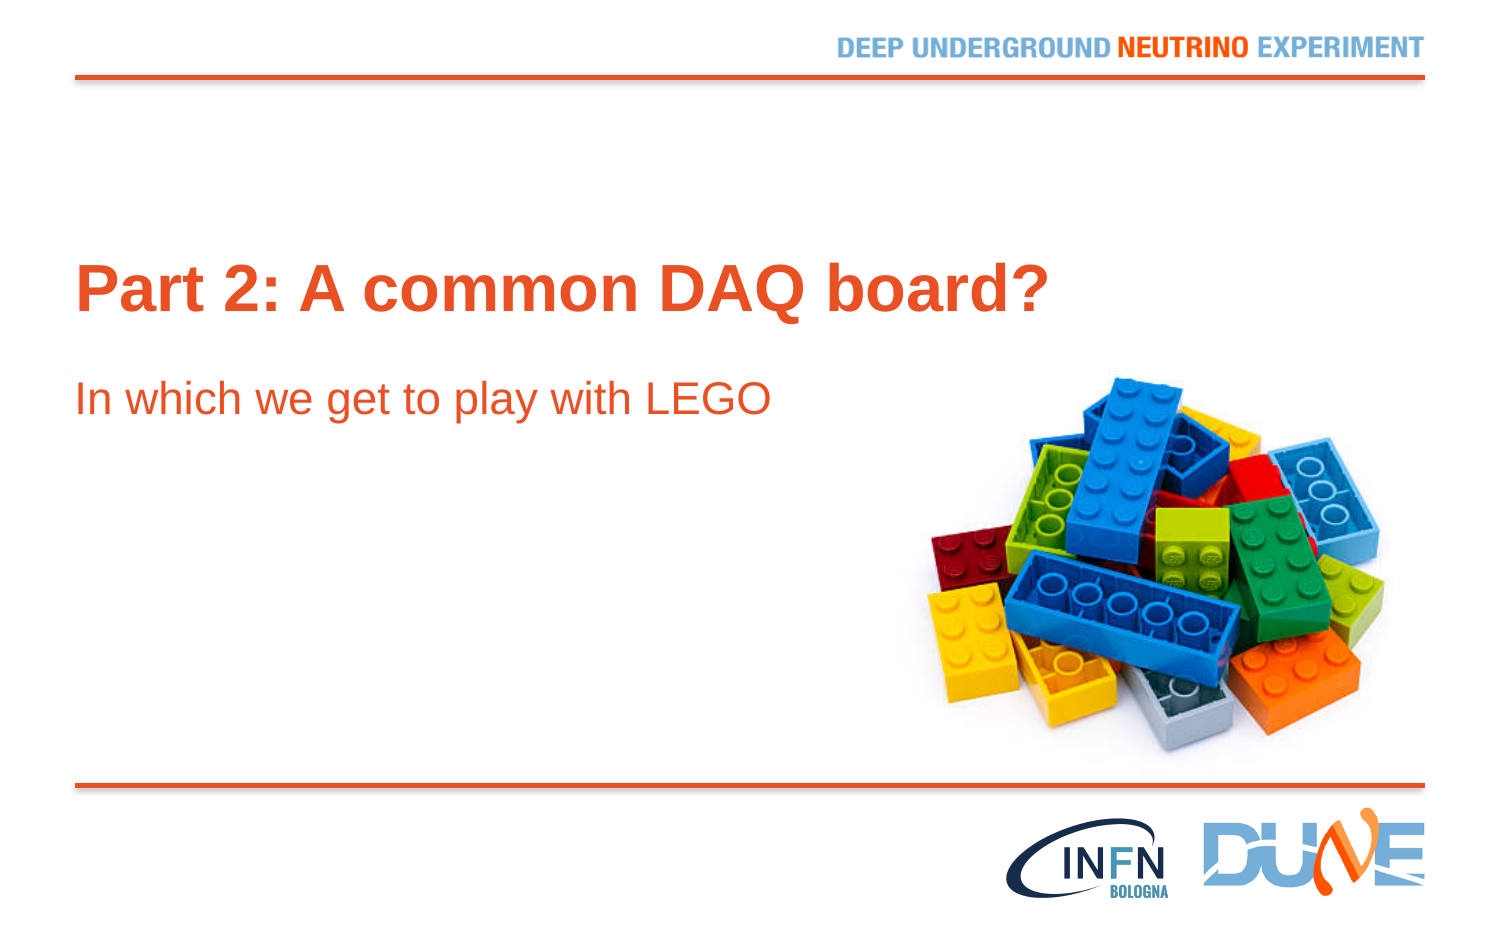

# Part 2: A common DAQ board?
In which we get to play with LEGO